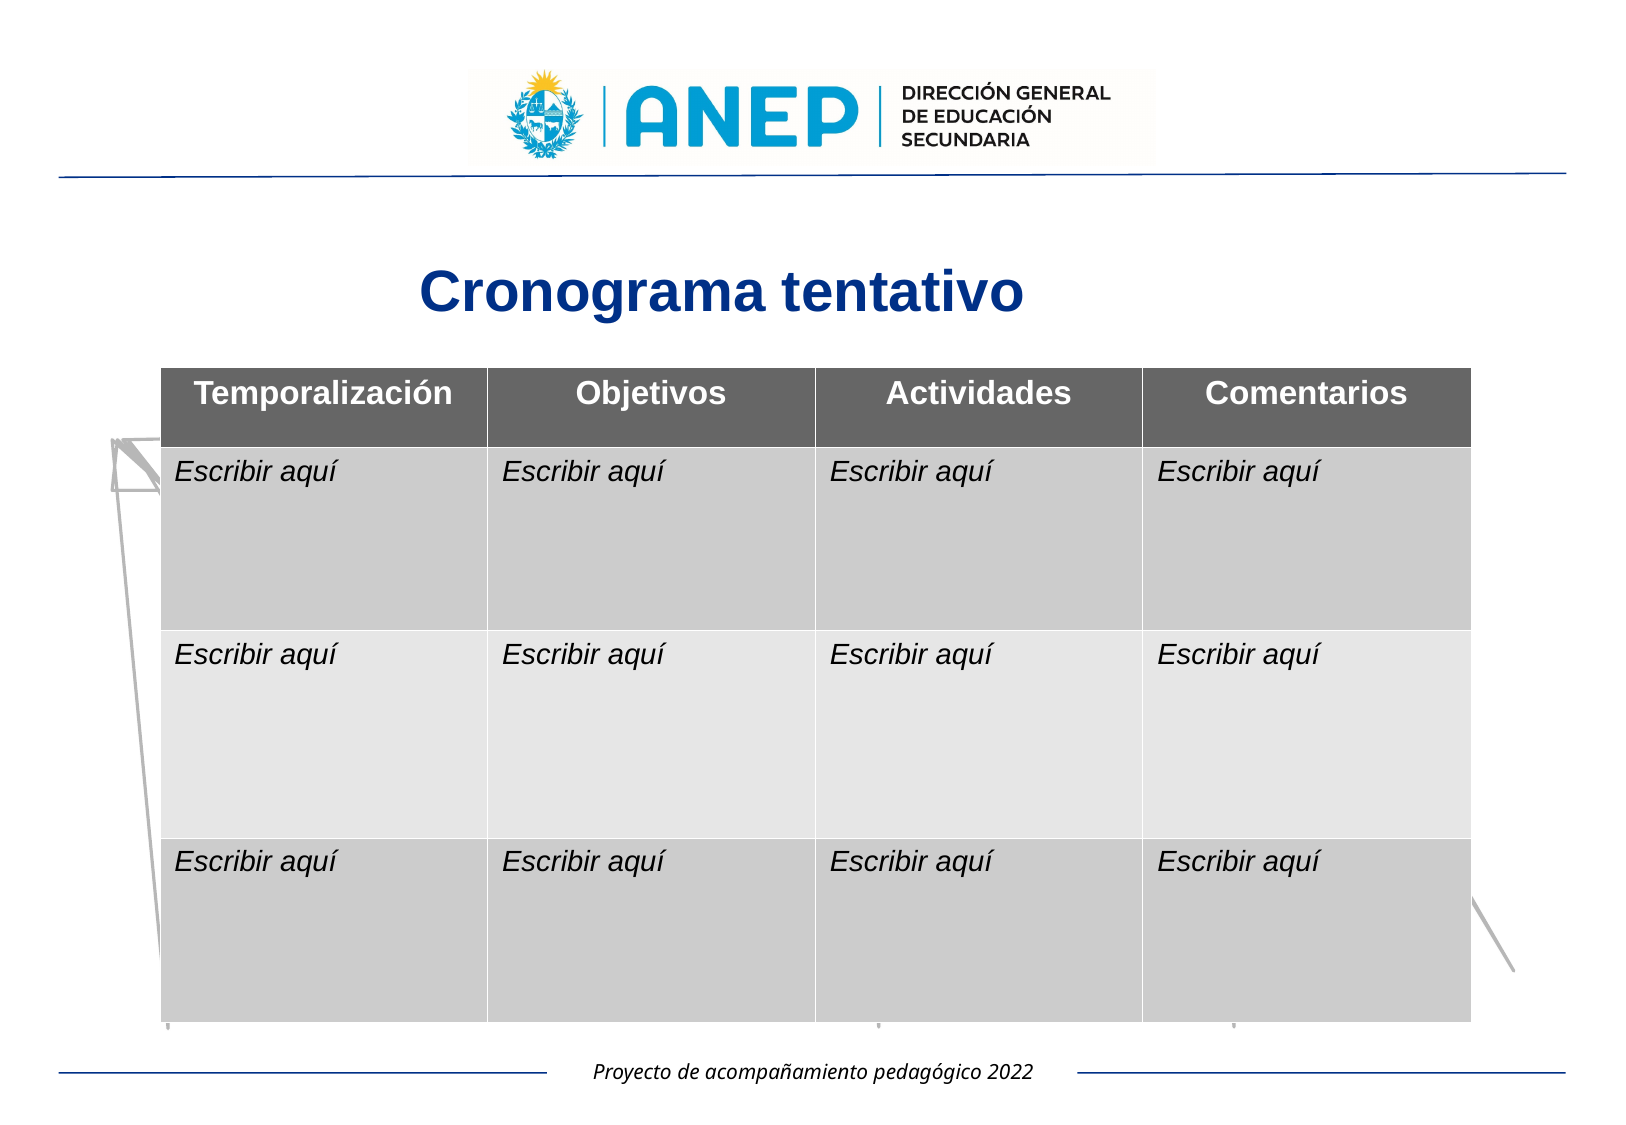

escribir aquí
# Cronograma tentativo
| Temporalización | Objetivos | Actividades | Comentarios |
| --- | --- | --- | --- |
| Escribir aquí | Escribir aquí | Escribir aquí | Escribir aquí |
| Escribir aquí | Escribir aquí | Escribir aquí | Escribir aquí |
| Escribir aquí | Escribir aquí | Escribir aquí | Escribir aquí |
Proyecto de acompañamiento pedagógico 2022